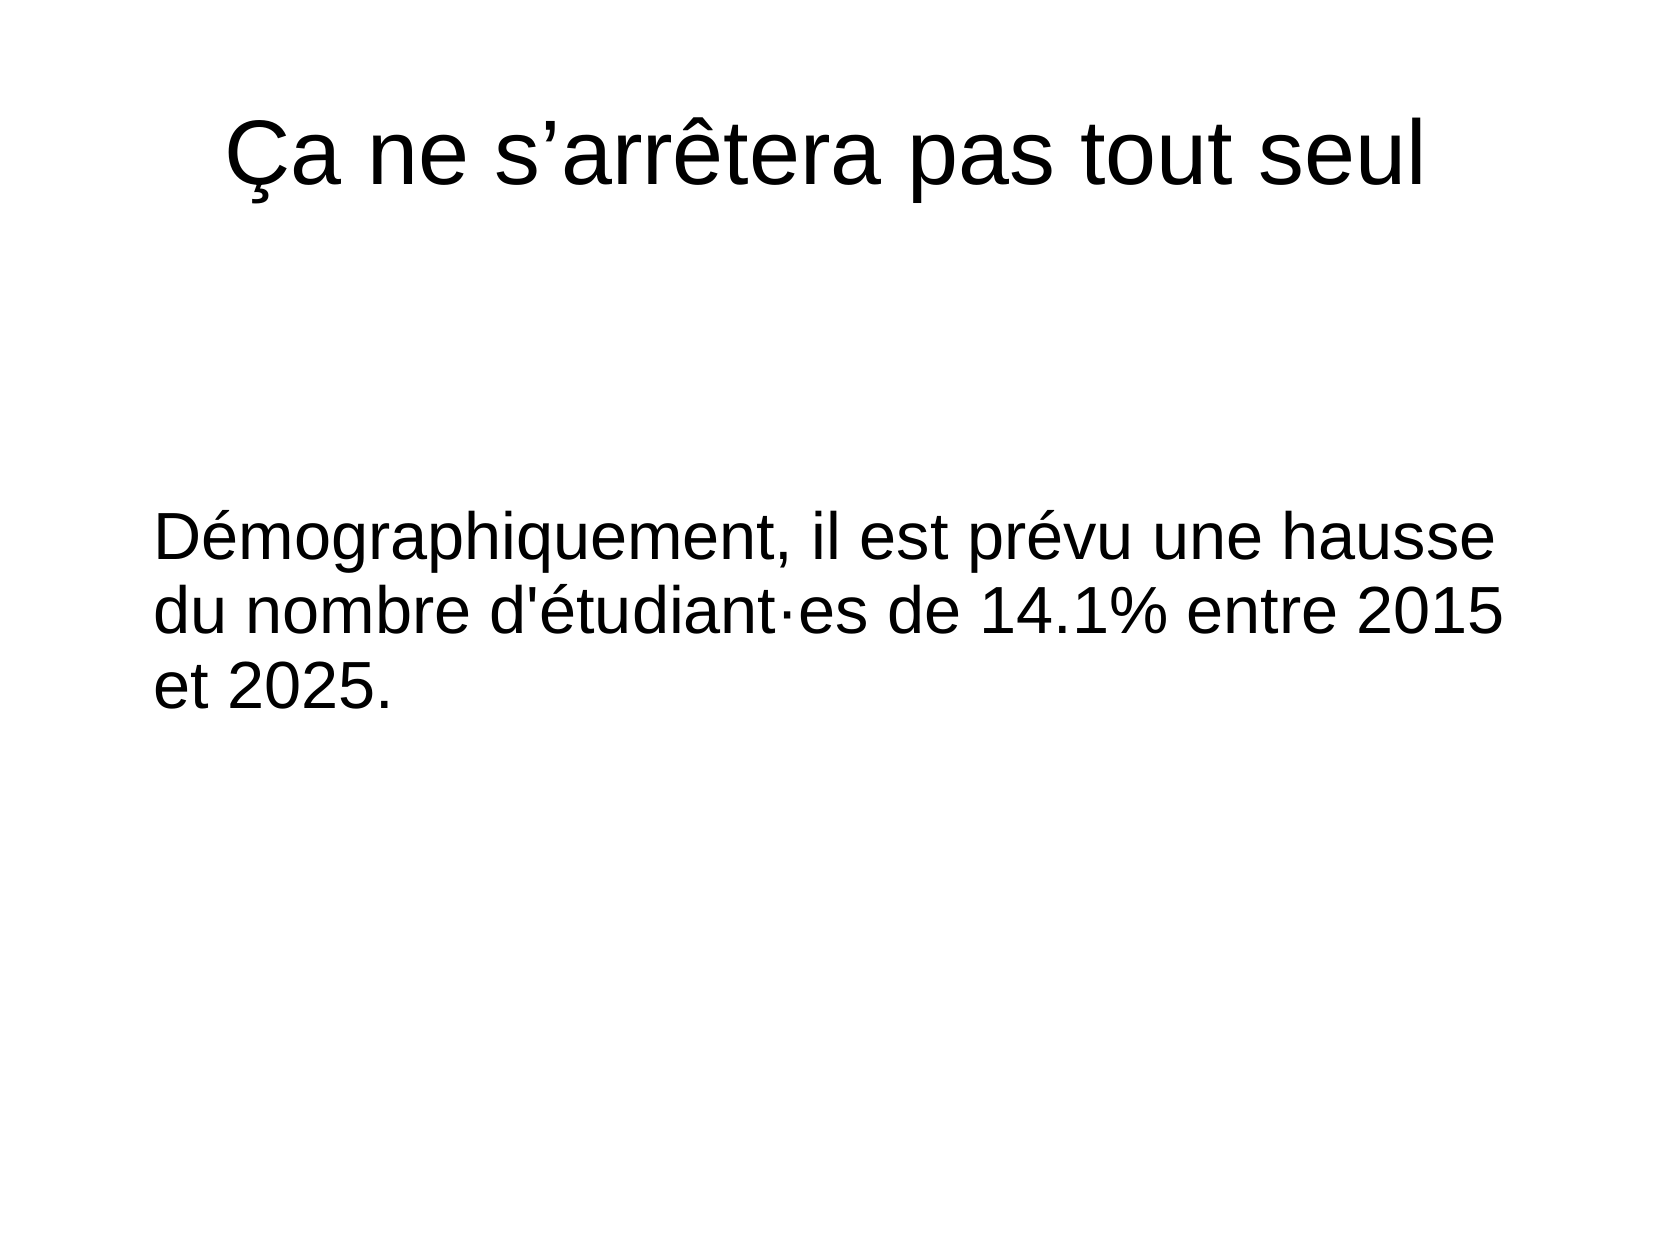

# Ça ne s’arrêtera pas tout seul
Démographiquement, il est prévu une hausse du nombre d'étudiant·es de 14.1% entre 2015 et 2025.